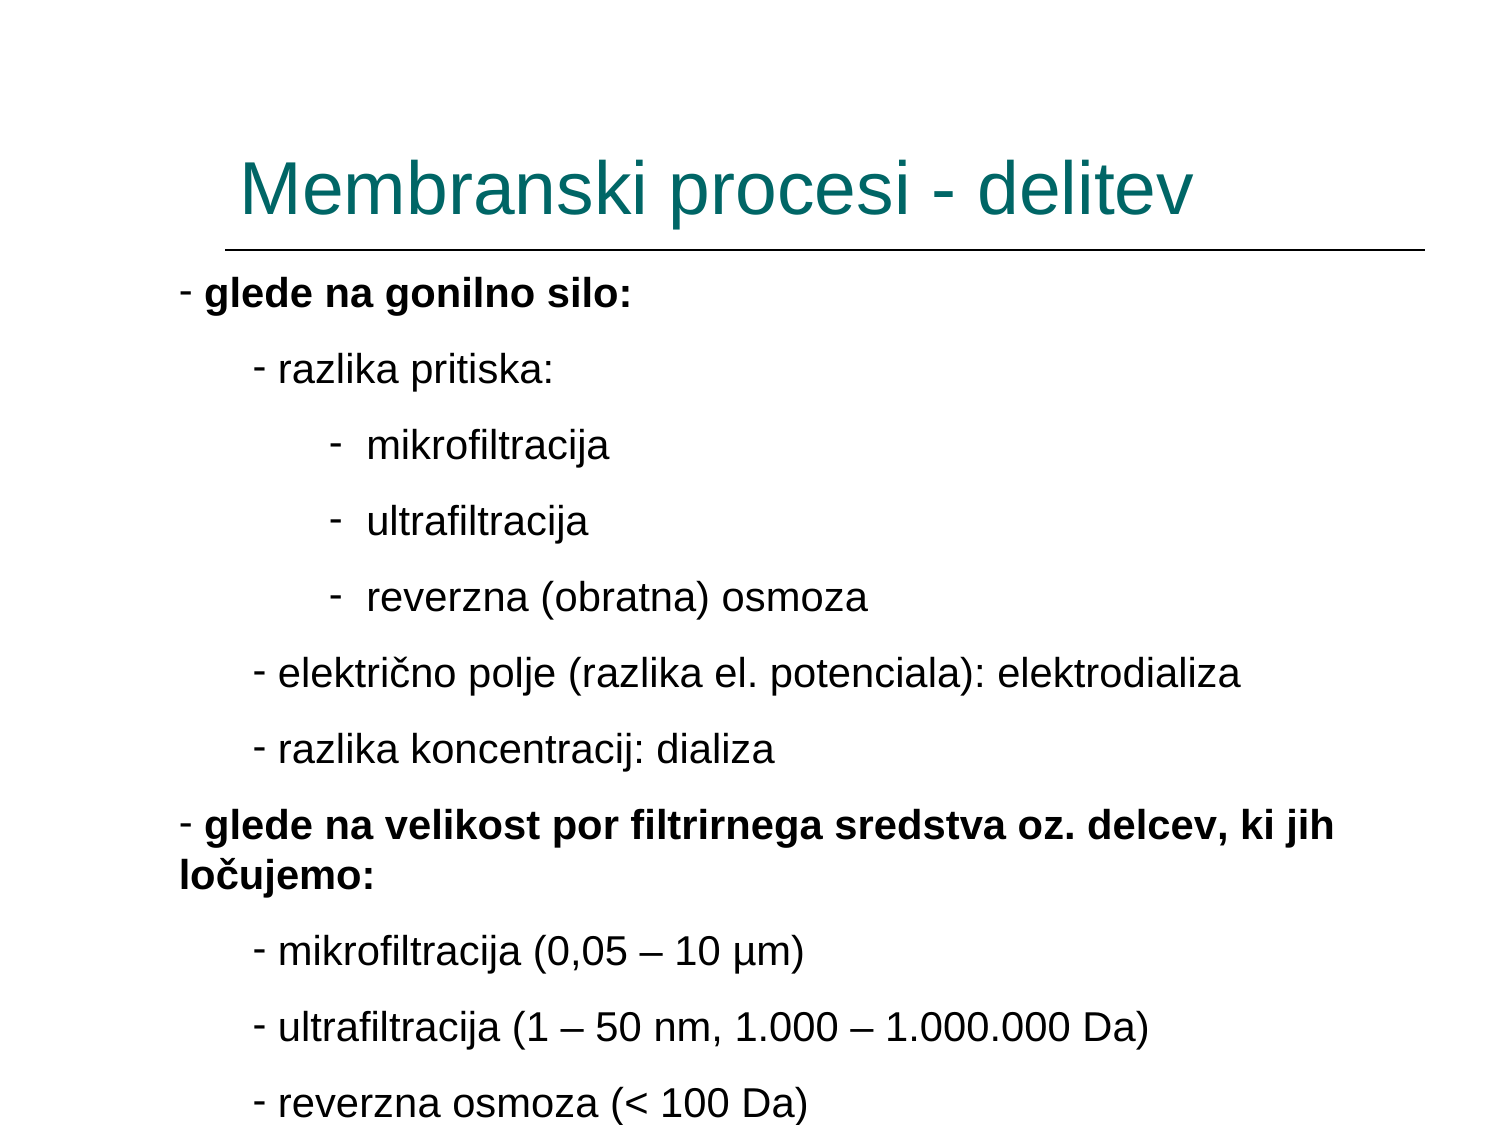

# Membranski procesi - delitev
 glede na gonilno silo:
 razlika pritiska:
mikrofiltracija
ultrafiltracija
reverzna (obratna) osmoza
 električno polje (razlika el. potenciala): elektrodializa
 razlika koncentracij: dializa
 glede na velikost por filtrirnega sredstva oz. delcev, ki jih ločujemo:
 mikrofiltracija (0,05 – 10 µm)
 ultrafiltracija (1 – 50 nm, 1.000 – 1.000.000 Da)
 reverzna osmoza (< 100 Da)